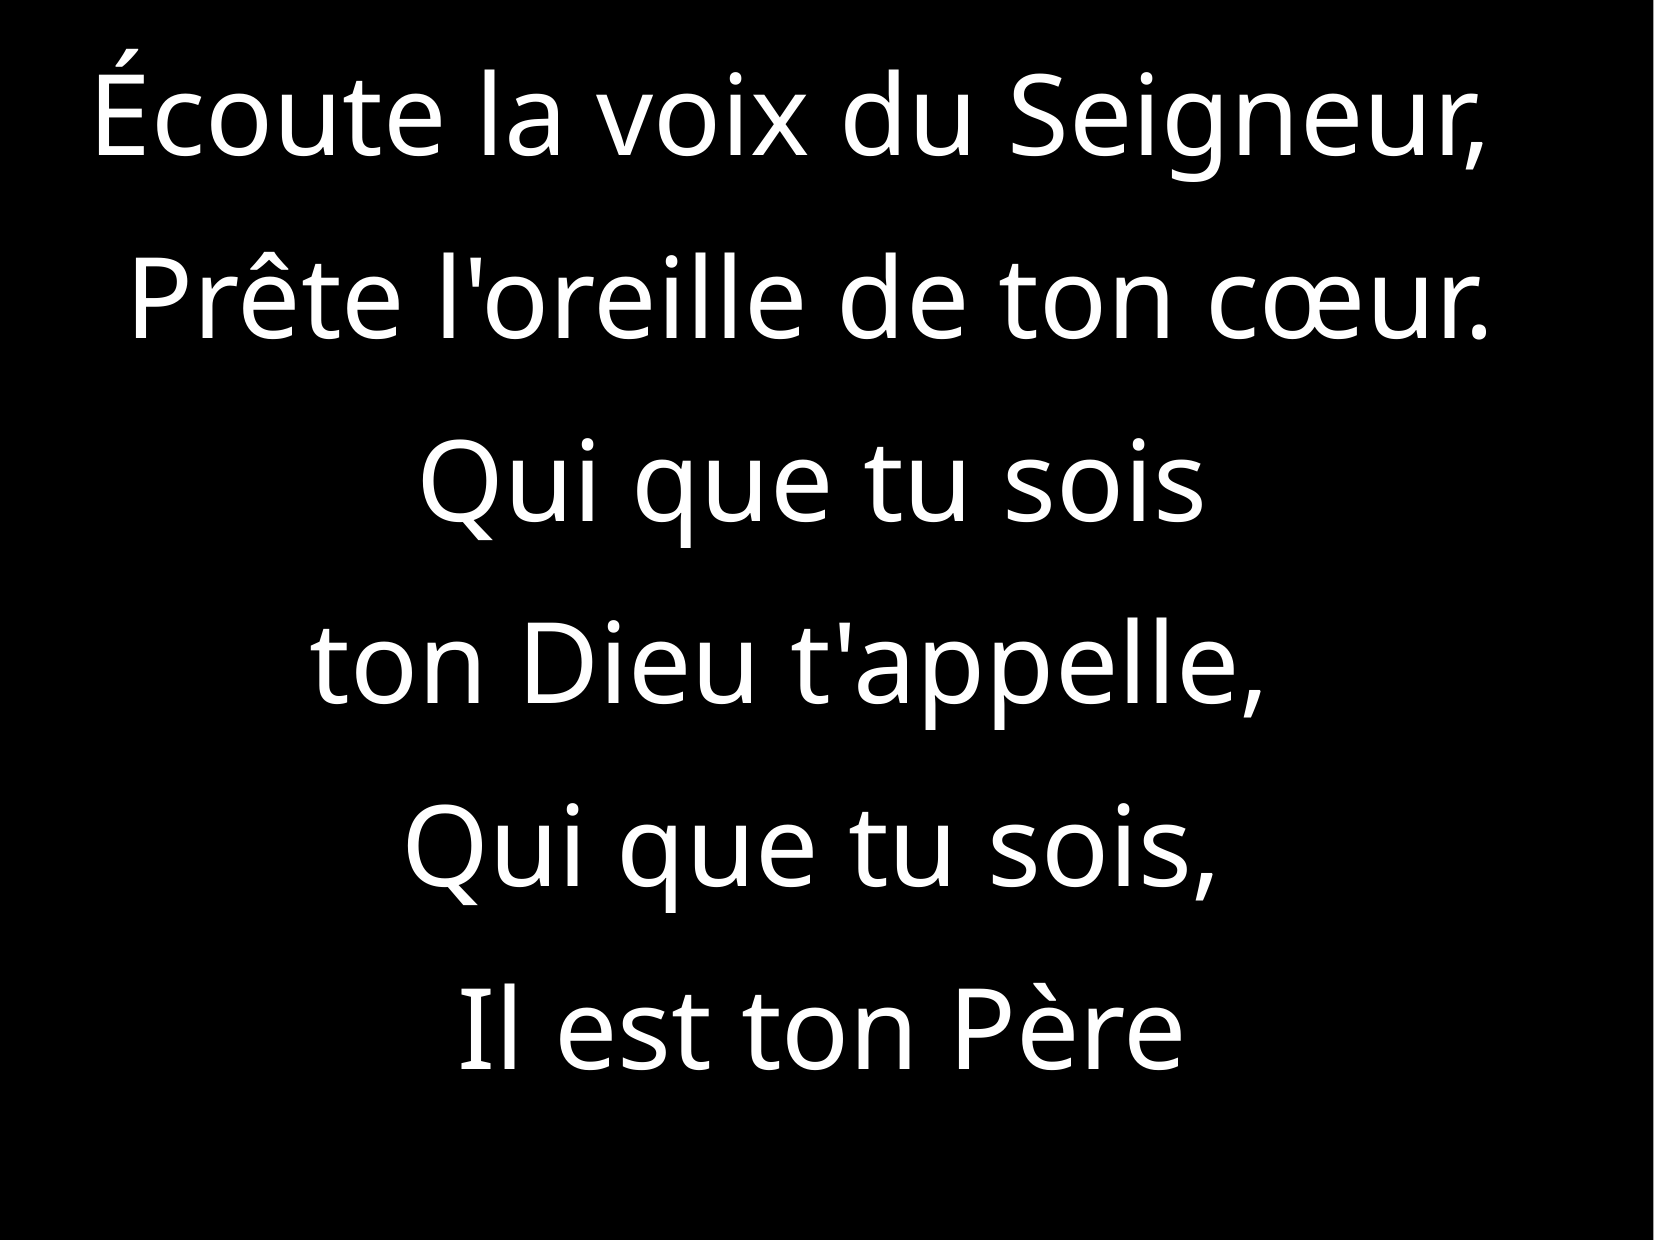

# Écoute la voix du Seigneur,
Prête l'oreille de ton cœur.
Qui que tu sois
ton Dieu t'appelle,
Qui que tu sois,
Il est ton Père